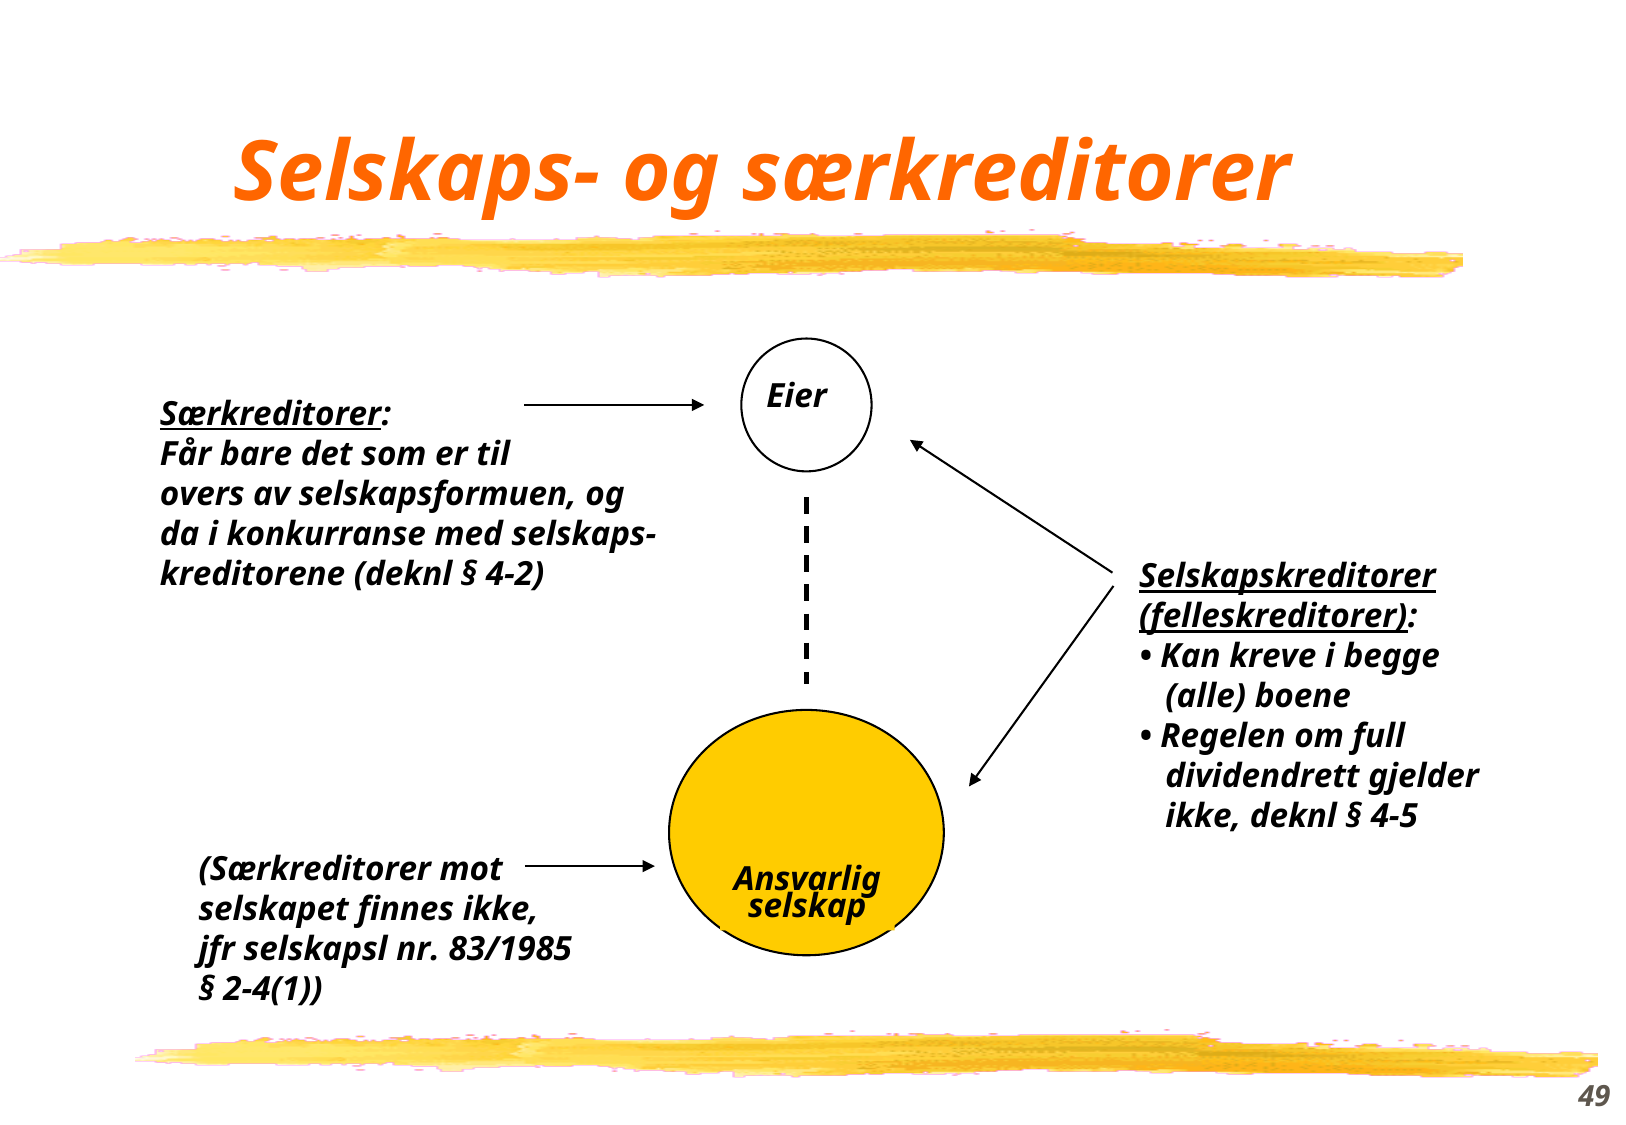

Selskaps- og særkreditorer
#
Eier
Særkreditorer:
Får bare det som er til
overs av selskapsformuen, og
da i konkurranse med selskaps-
kreditorene (deknl § 4-2)
Selskapskreditorer
(felleskreditorer):
• Kan kreve i begge
 (alle) boene
• Regelen om full
 dividendrett gjelder
 ikke, deknl § 4-5
Ansvarlig
selskap
(Særkreditorer mot
selskapet finnes ikke,
jfr selskapsl nr. 83/1985 § 2-4(1))